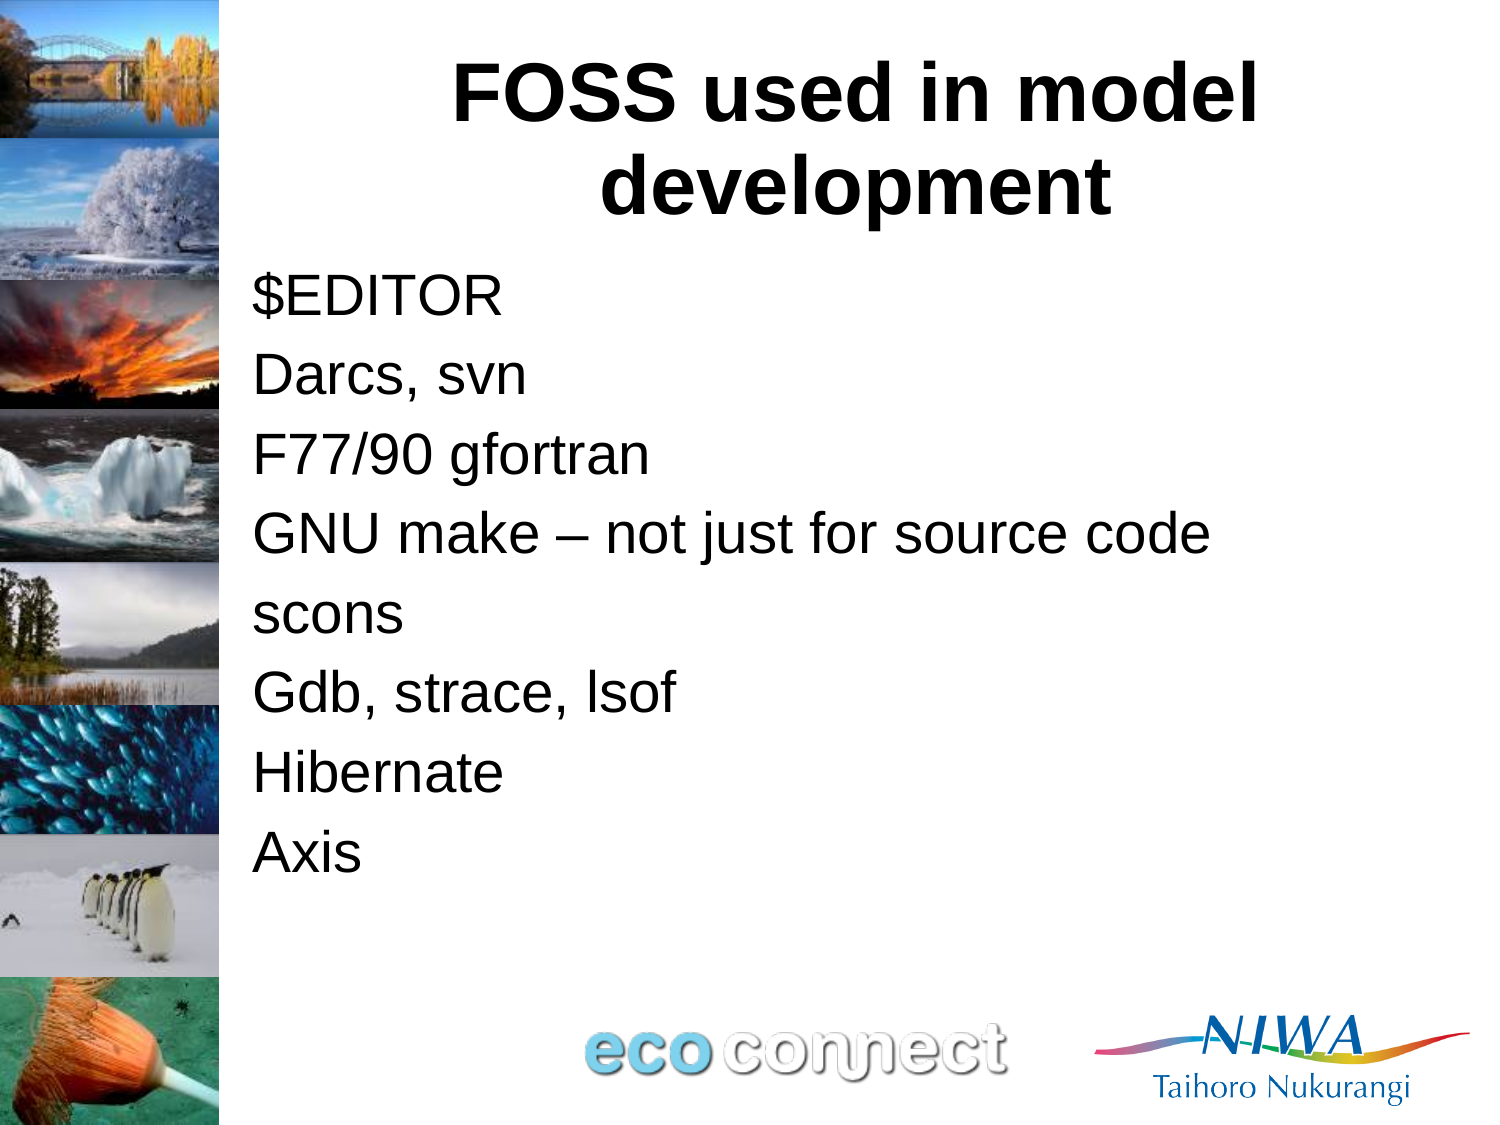

# FOSS used in model development
$EDITOR
Darcs, svn
F77/90 gfortran
GNU make – not just for source code
scons
Gdb, strace, lsof
Hibernate
Axis